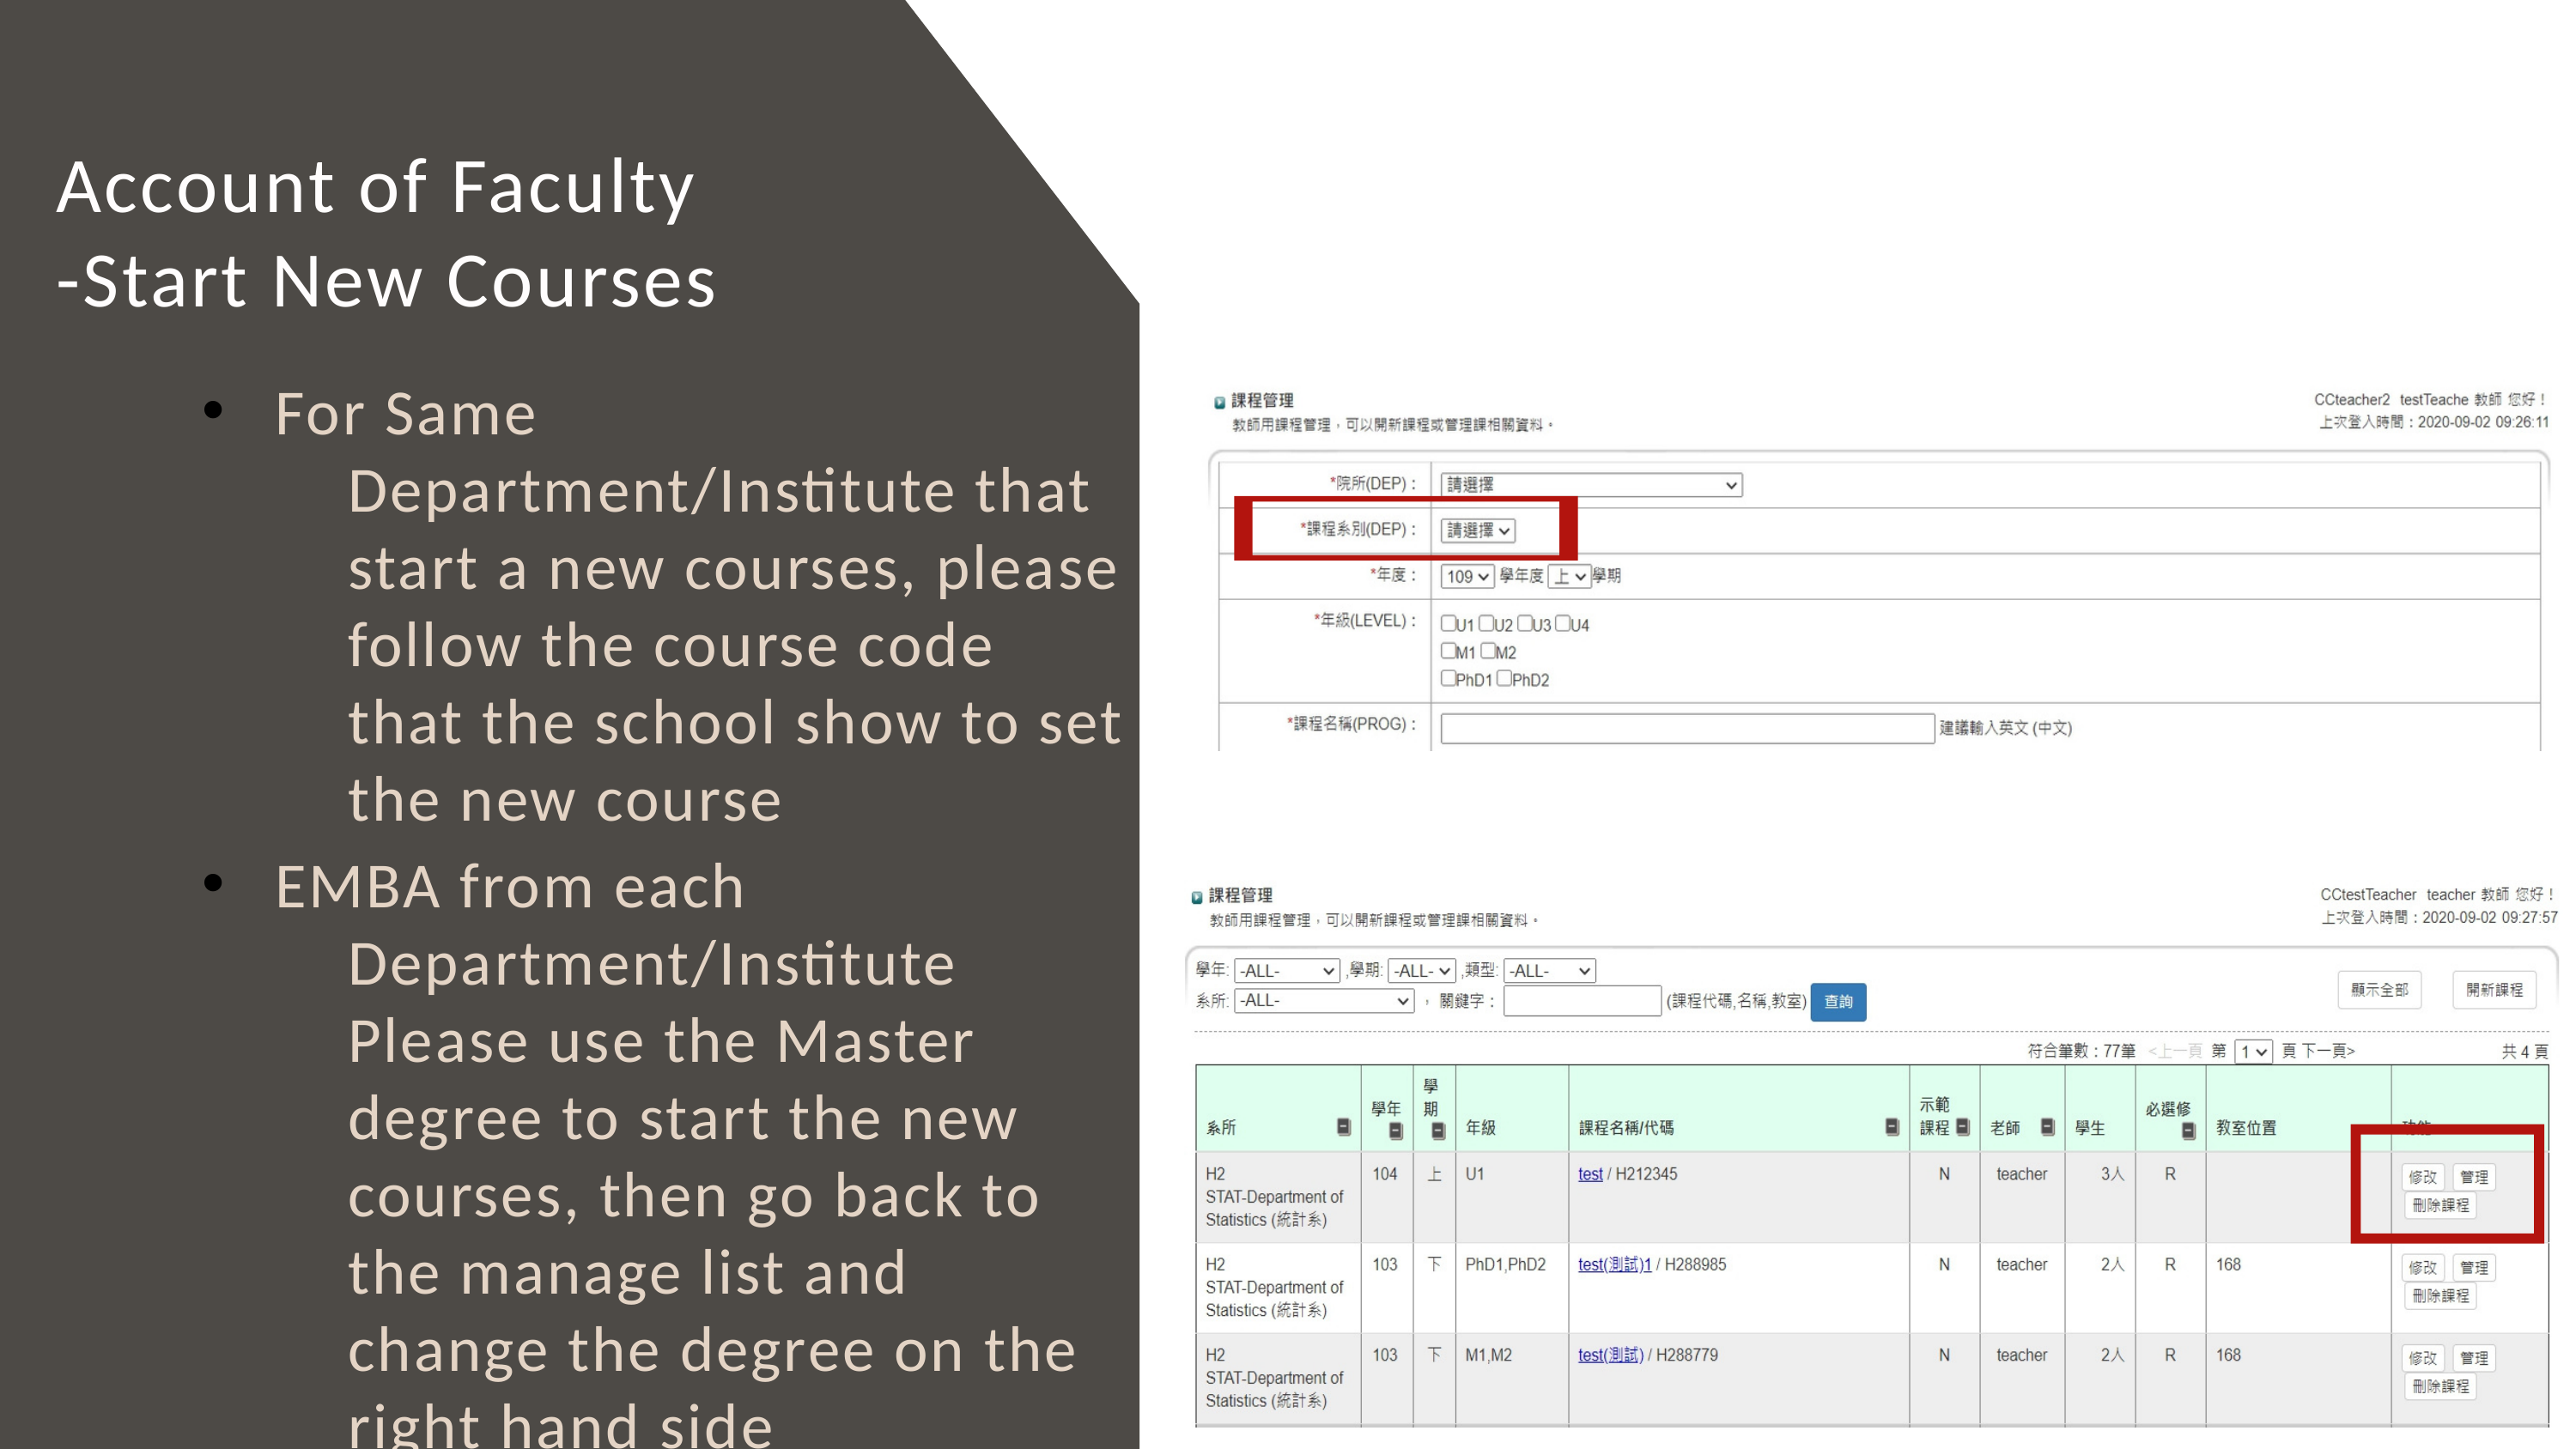

Account of Faculty
-Start New Courses
For Same Department/Institute that start a new courses, please follow the course code that the school show to set the new course
EMBA from each Department/Institute Please use the Master degree to start the new courses, then go back to the manage list and change the degree on the right hand side